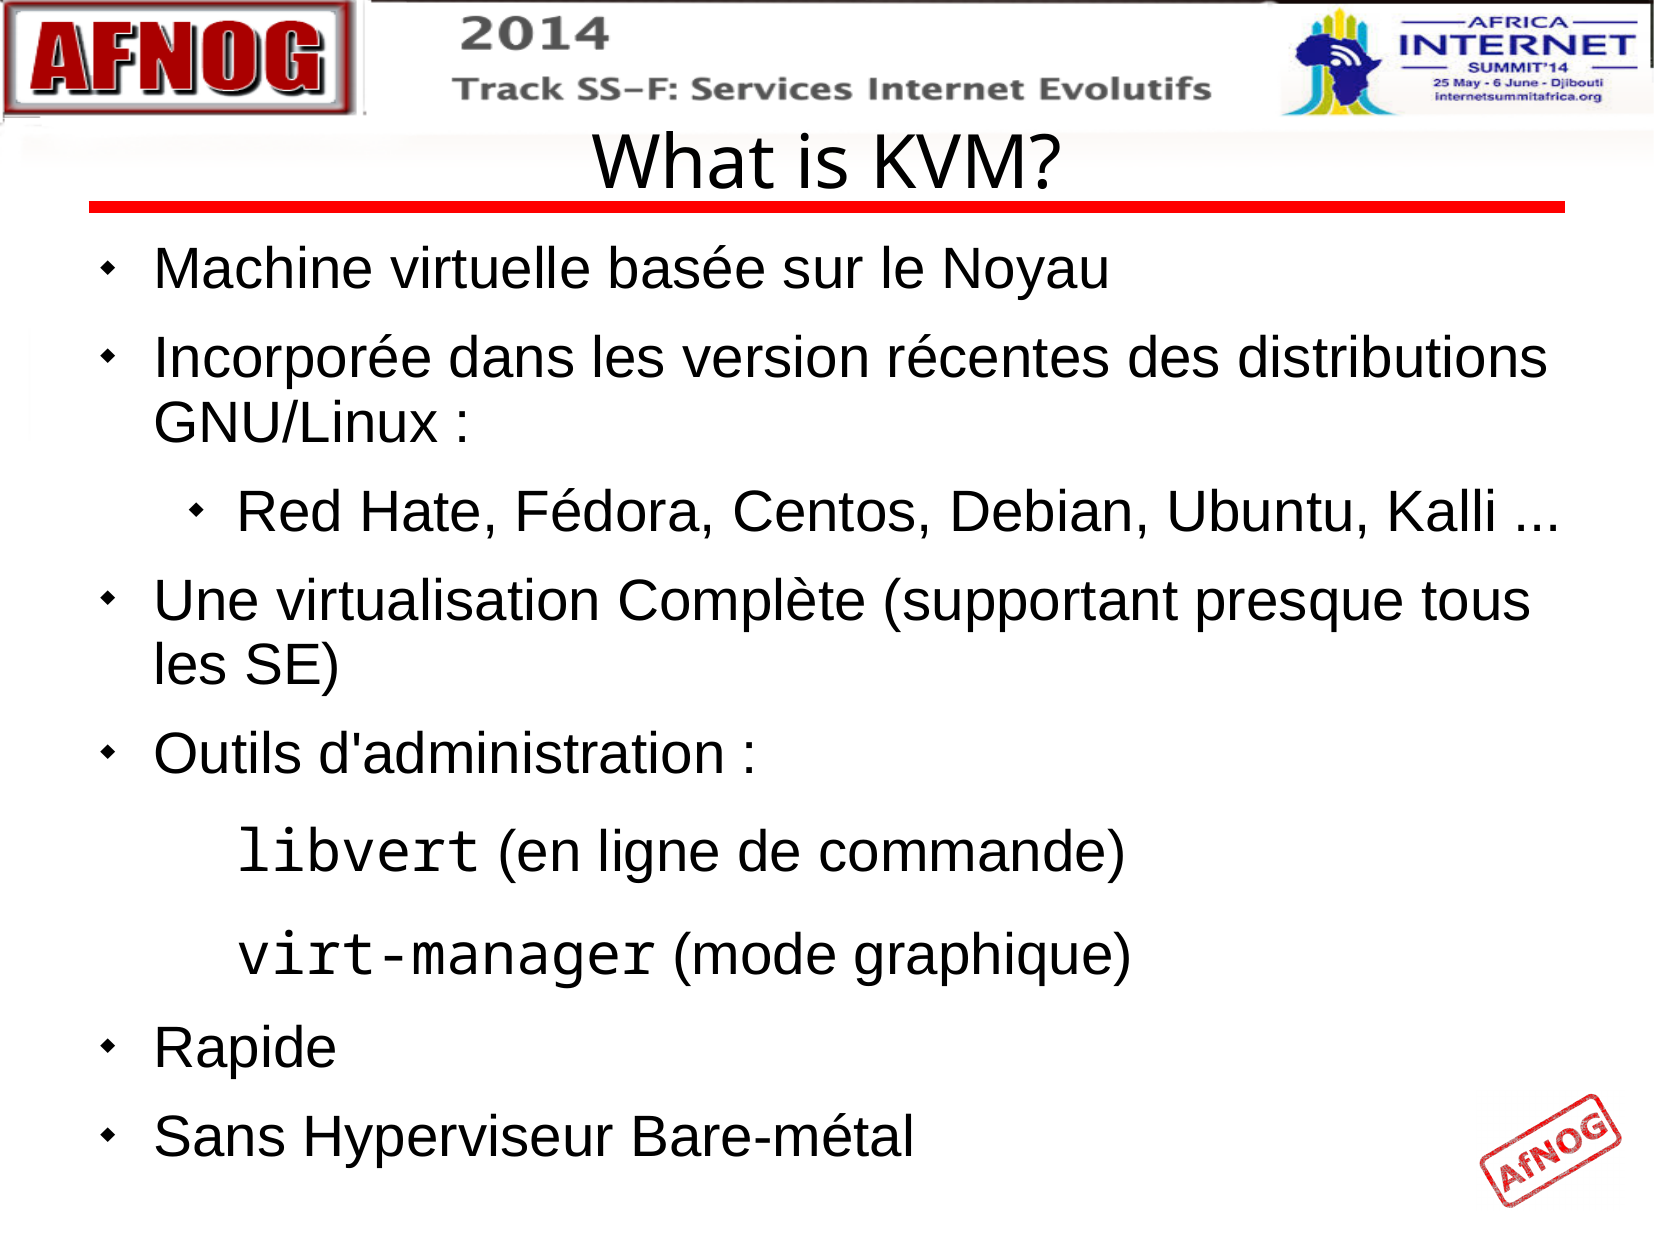

# What is KVM?
Machine virtuelle basée sur le Noyau
Incorporée dans les version récentes des distributions GNU/Linux :
Red Hate, Fédora, Centos, Debian, Ubuntu, Kalli ...
Une virtualisation Complète (supportant presque tous les SE)
Outils d'administration :
libvert (en ligne de commande)
virt-manager (mode graphique)
Rapide
Sans Hyperviseur Bare-métal